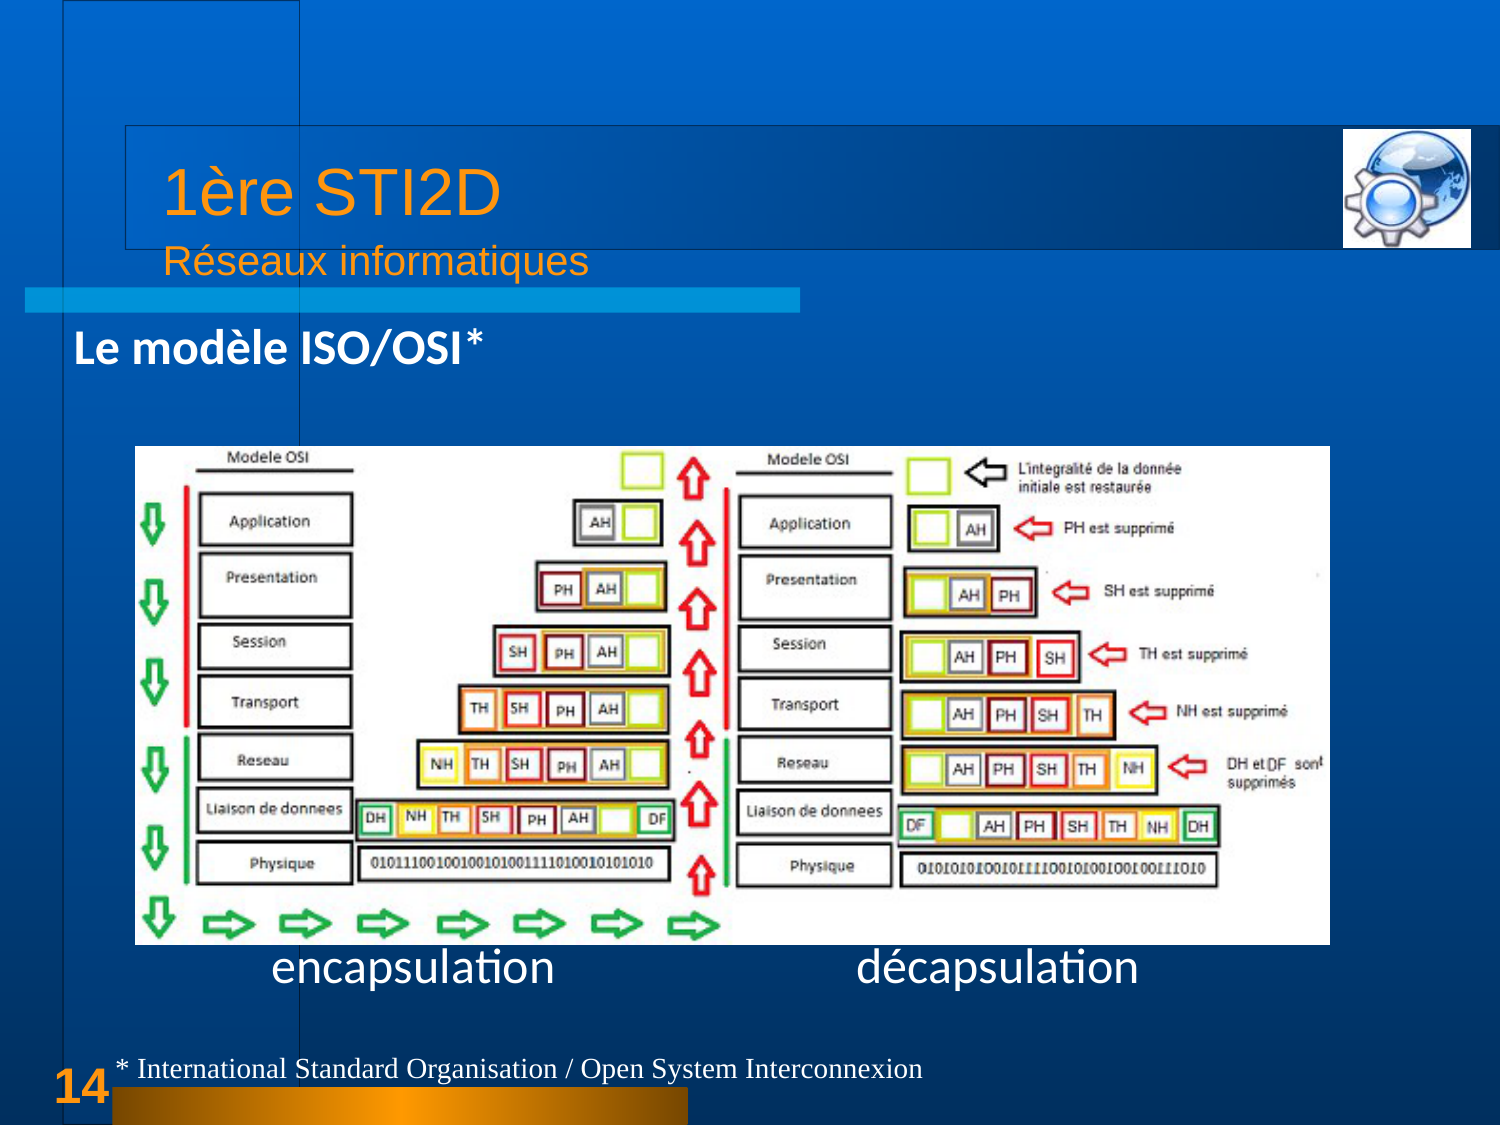

Le modèle ISO/OSI*
encapsulation
décapsulation
* International Standard Organisation / Open System Interconnexion